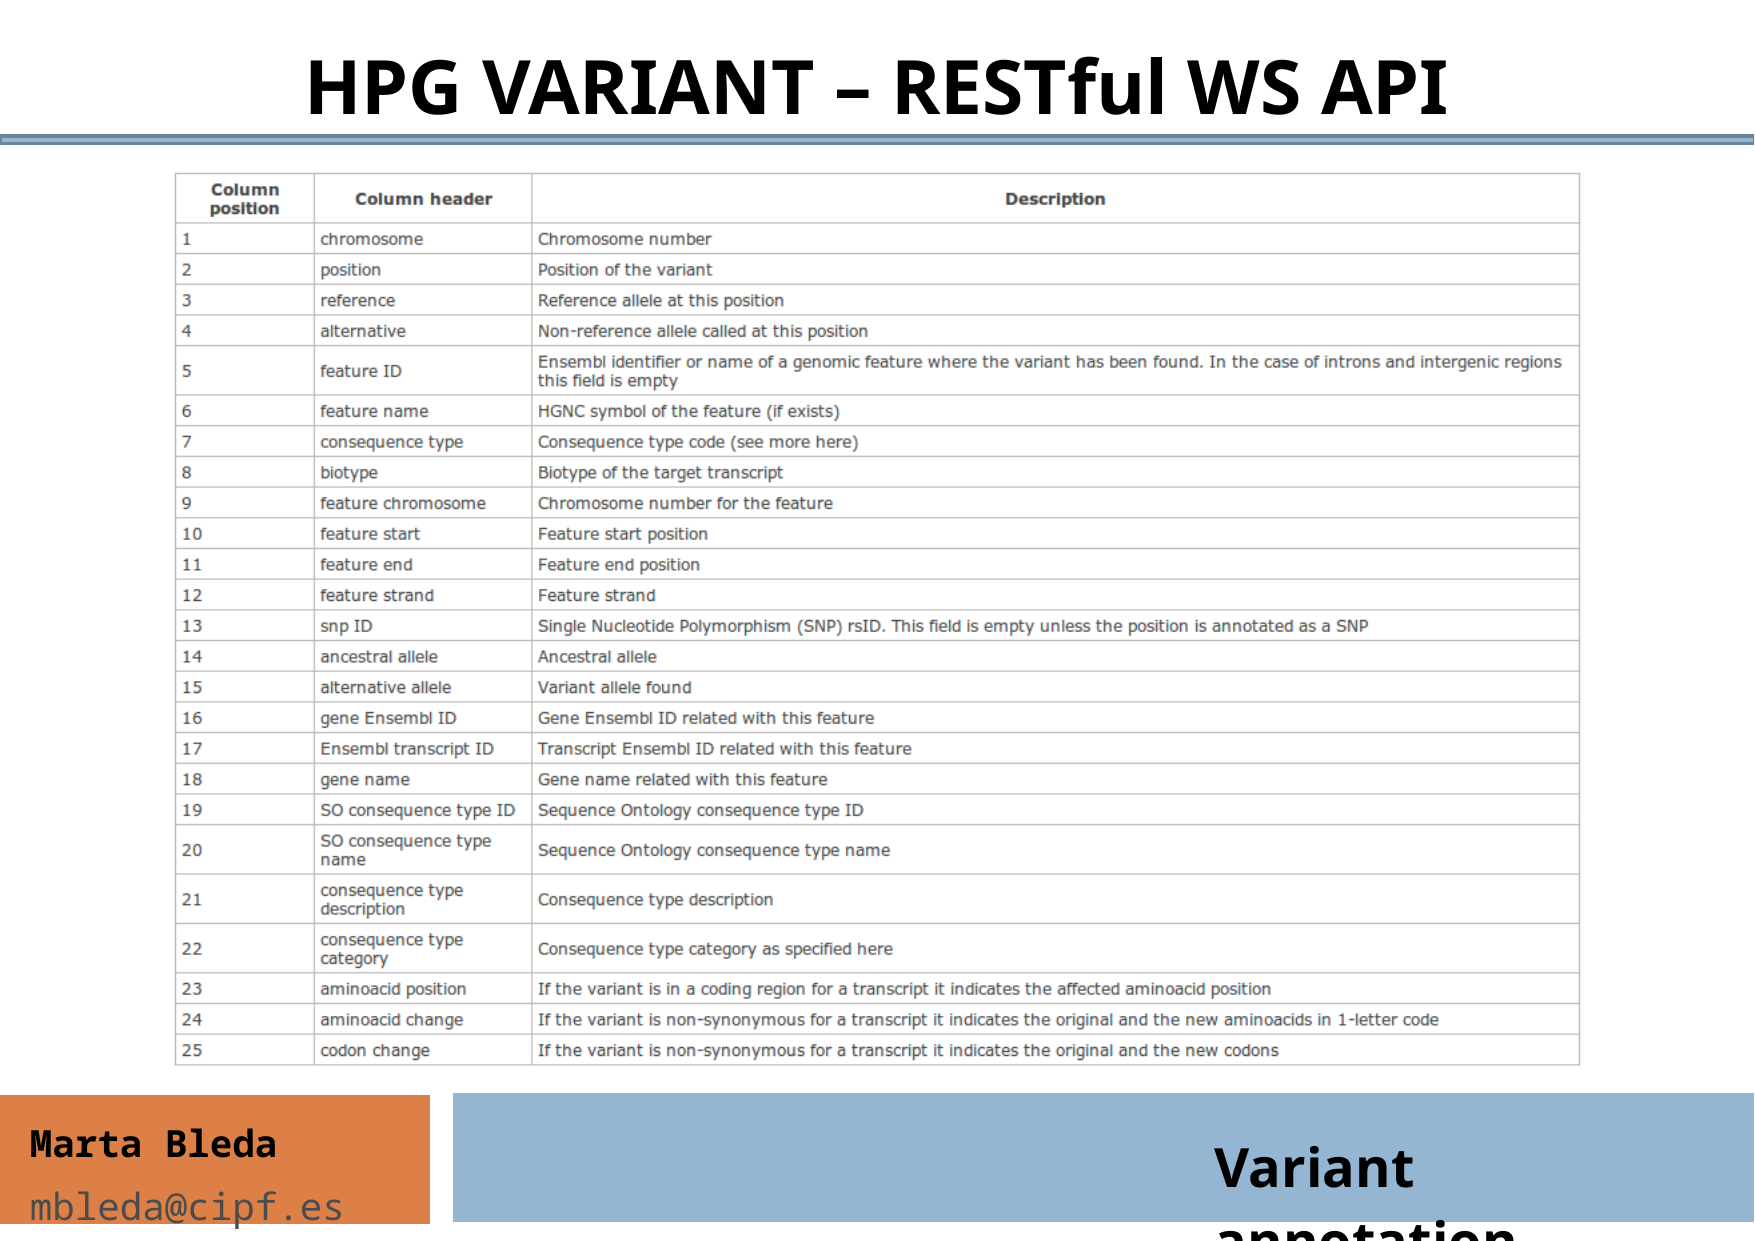

HPG VARIANT – RESTful WS API
Marta Bleda
mbleda@cipf.es
Variant annotation